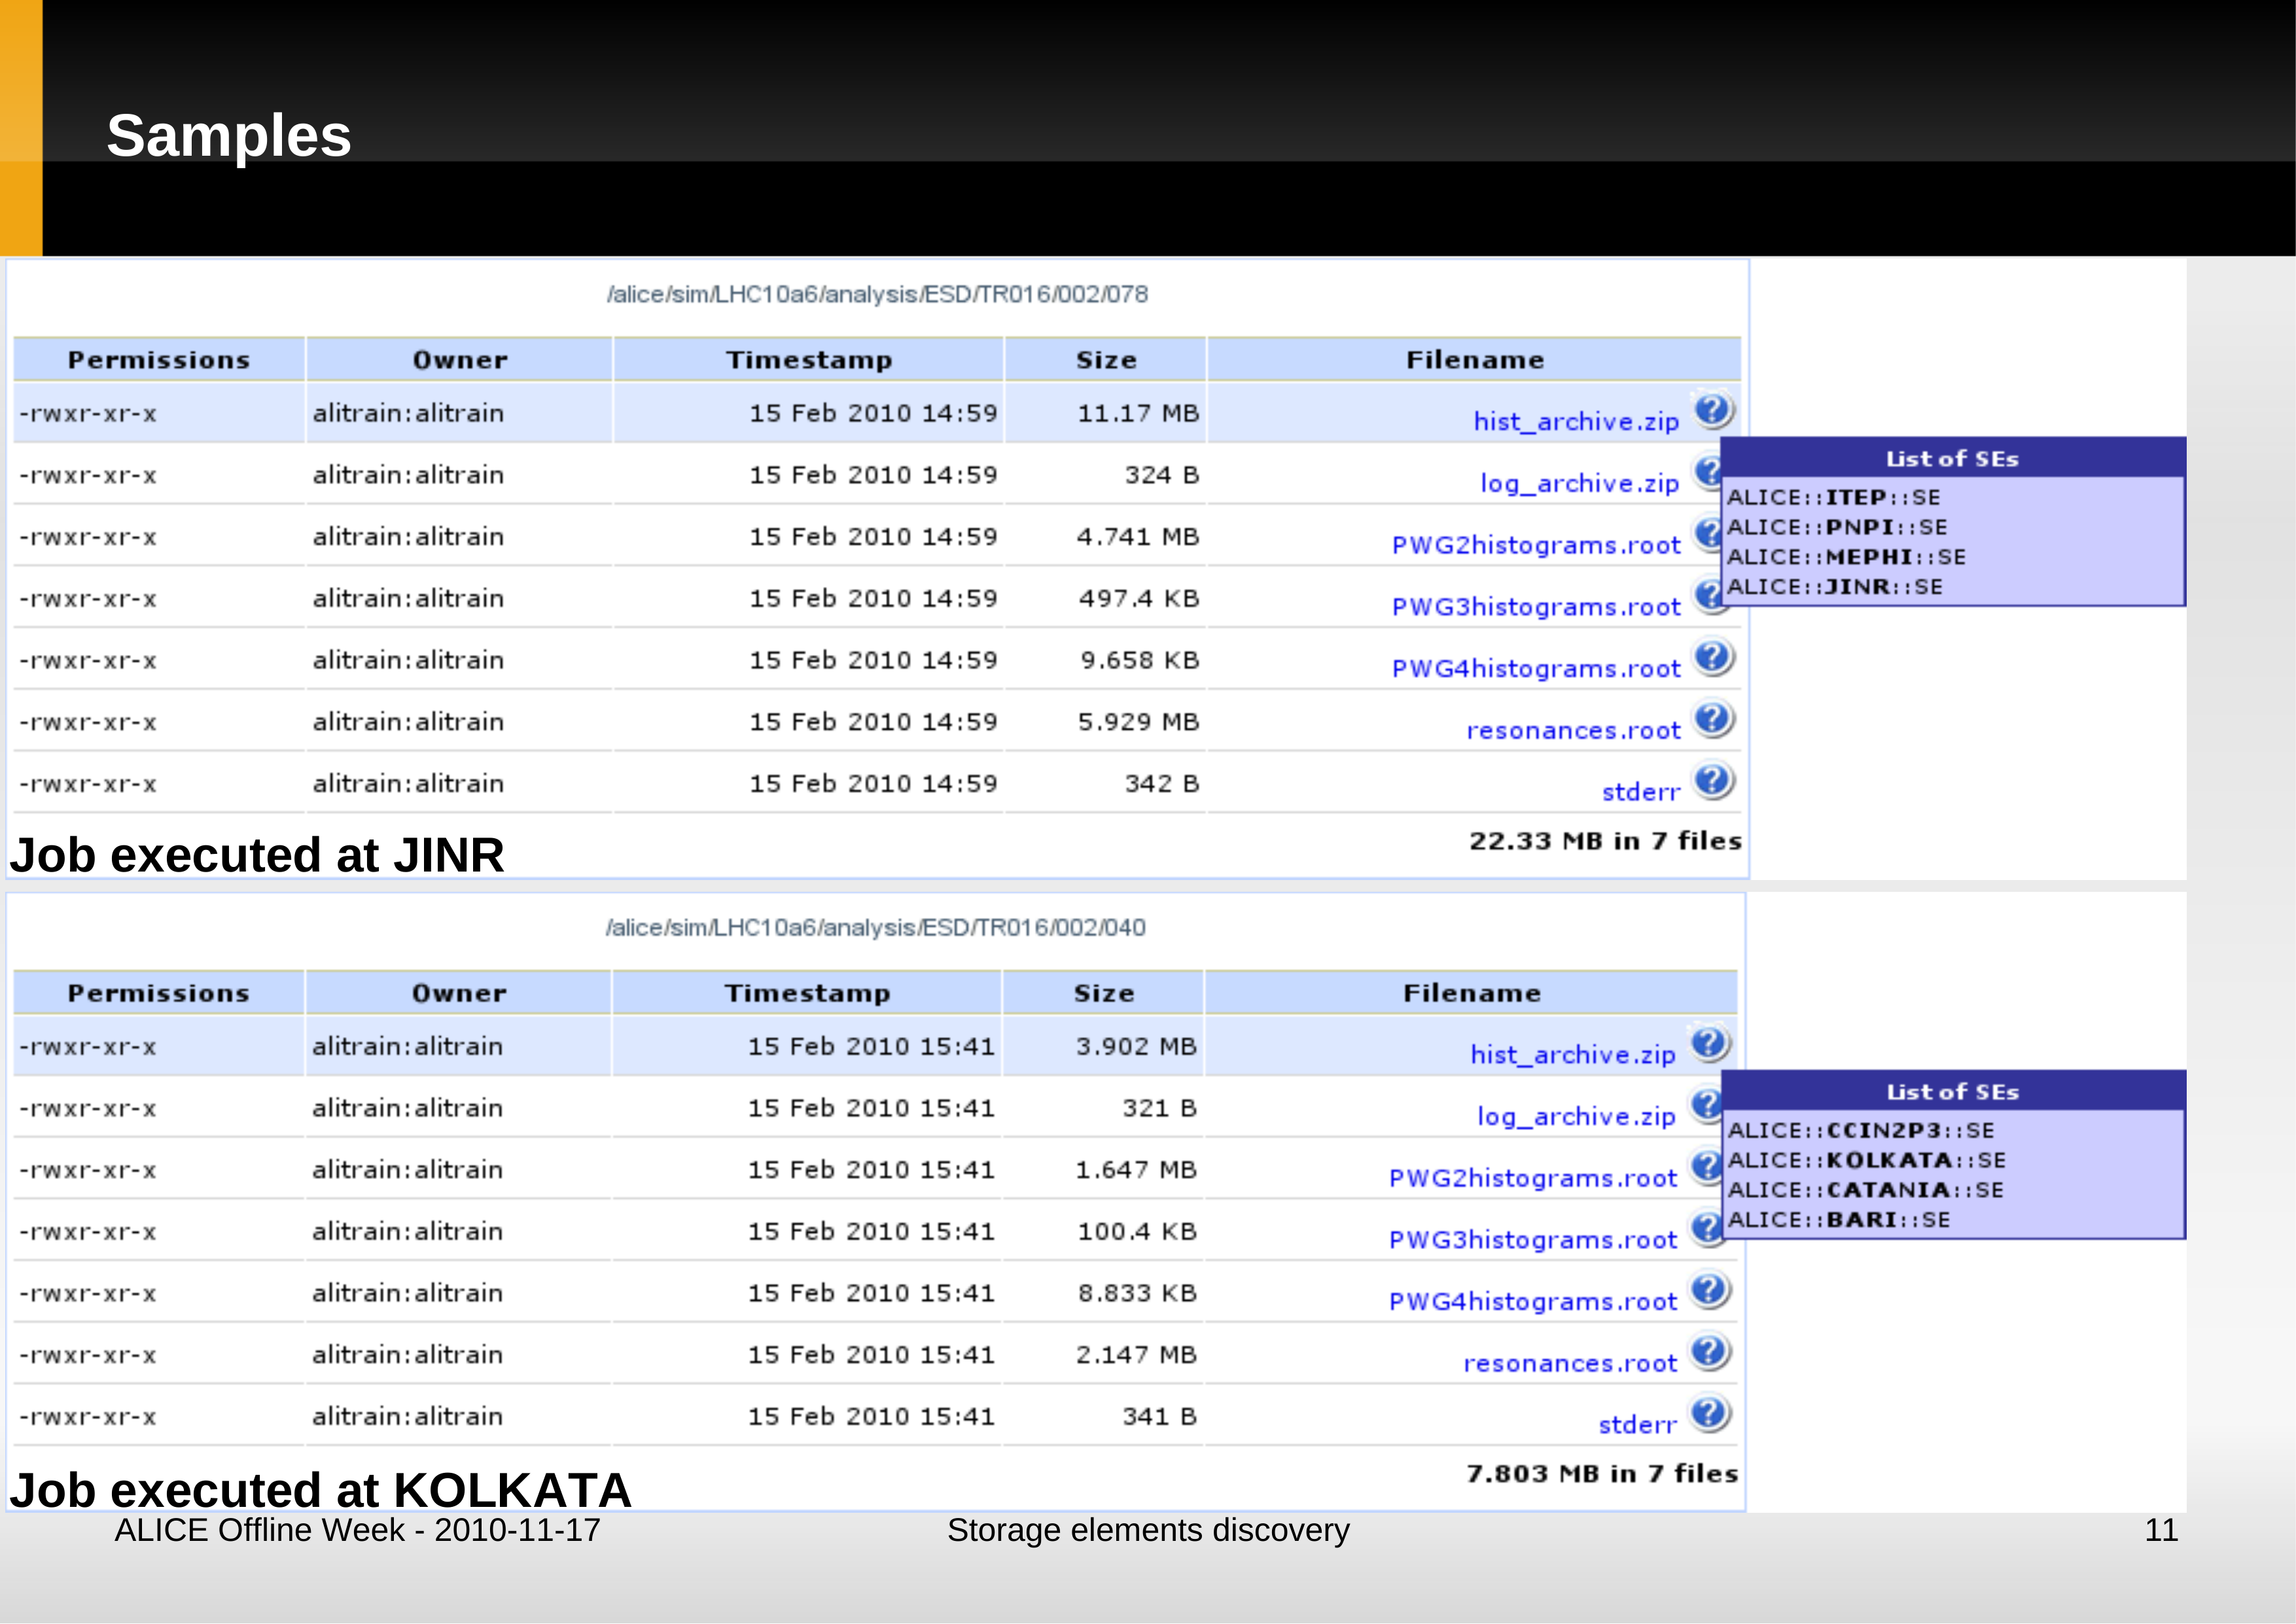

# Samples
Job executed at JINR
Job executed at KOLKATA
ALICE Offline Week - 2010-11-17
Storage elements discovery
11